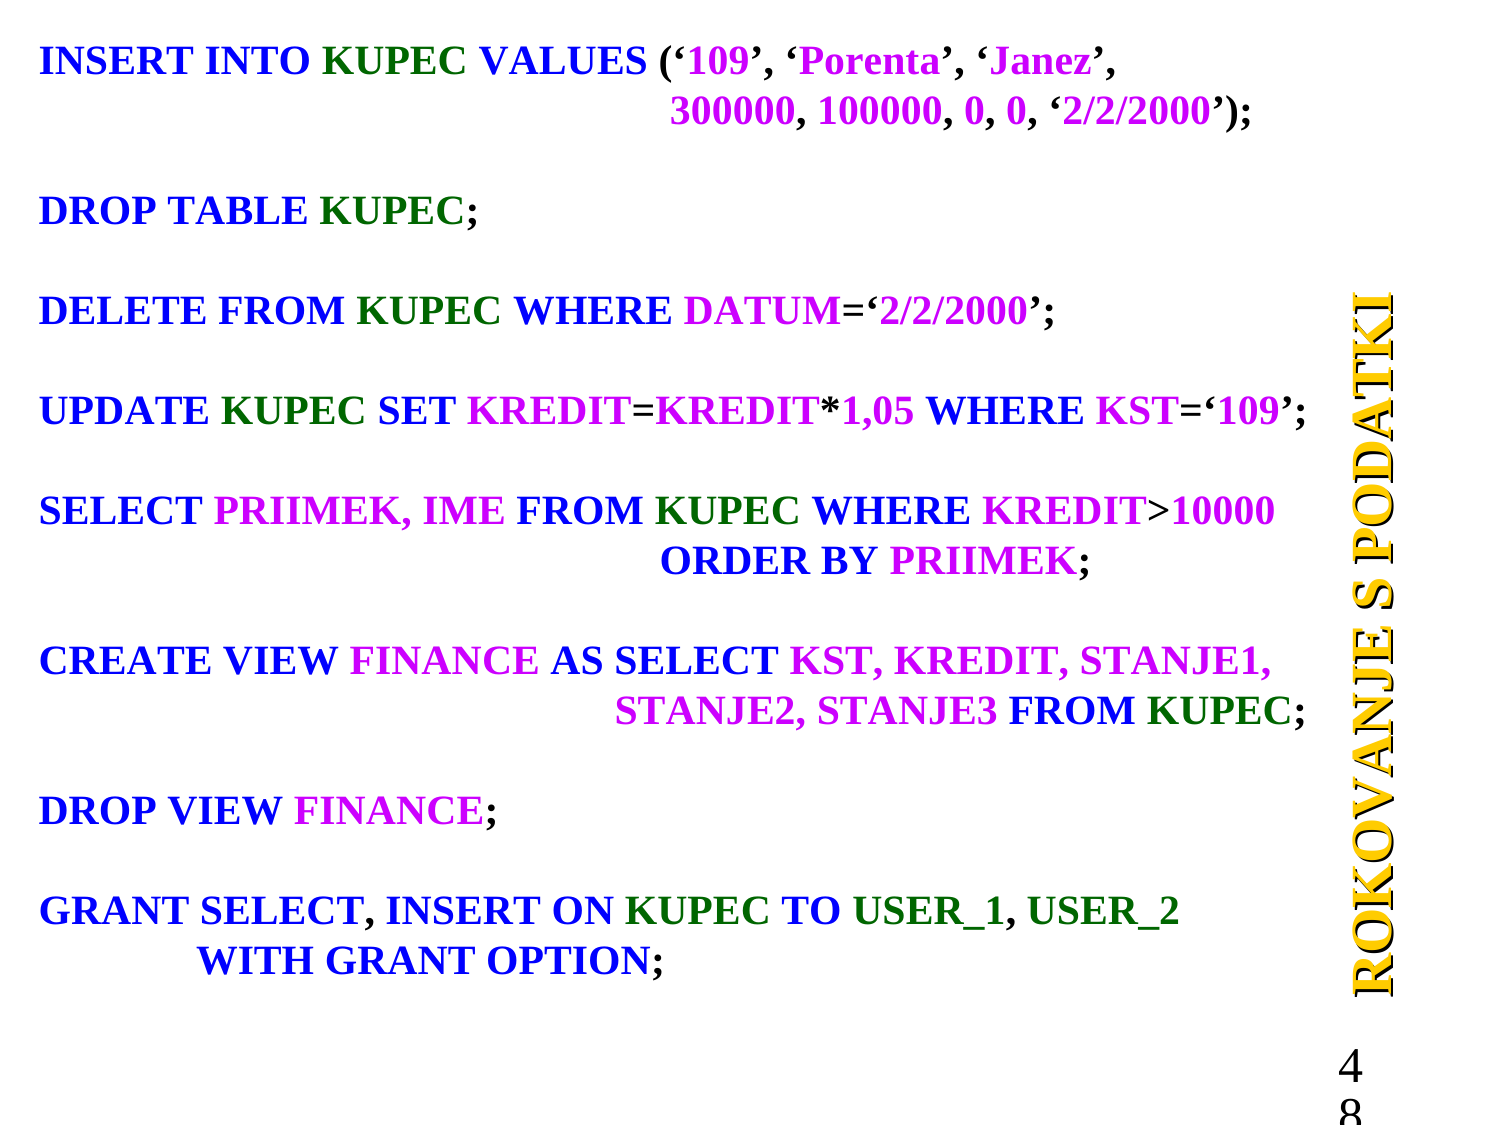

INSERT INTO KUPEC VALUES (‘109’, ‘Porenta’, ‘Janez’,
				 300000, 100000, 0, 0, ‘2/2/2000’);
DROP TABLE KUPEC;
DELETE FROM KUPEC WHERE DATUM=‘2/2/2000’;
UPDATE KUPEC SET KREDIT=KREDIT*1,05 WHERE KST=‘109’;
SELECT PRIIMEK, IME FROM KUPEC WHERE KREDIT>10000
				 ORDER BY PRIIMEK;
CREATE VIEW FINANCE AS SELECT KST, KREDIT, STANJE1,
 		 STANJE2, STANJE3 FROM KUPEC;
DROP VIEW FINANCE;
GRANT SELECT, INSERT ON KUPEC TO USER_1, USER_2
 WITH GRANT OPTION;
ROKOVANJE S PODATKI
FOV, V. Rajkovic
48